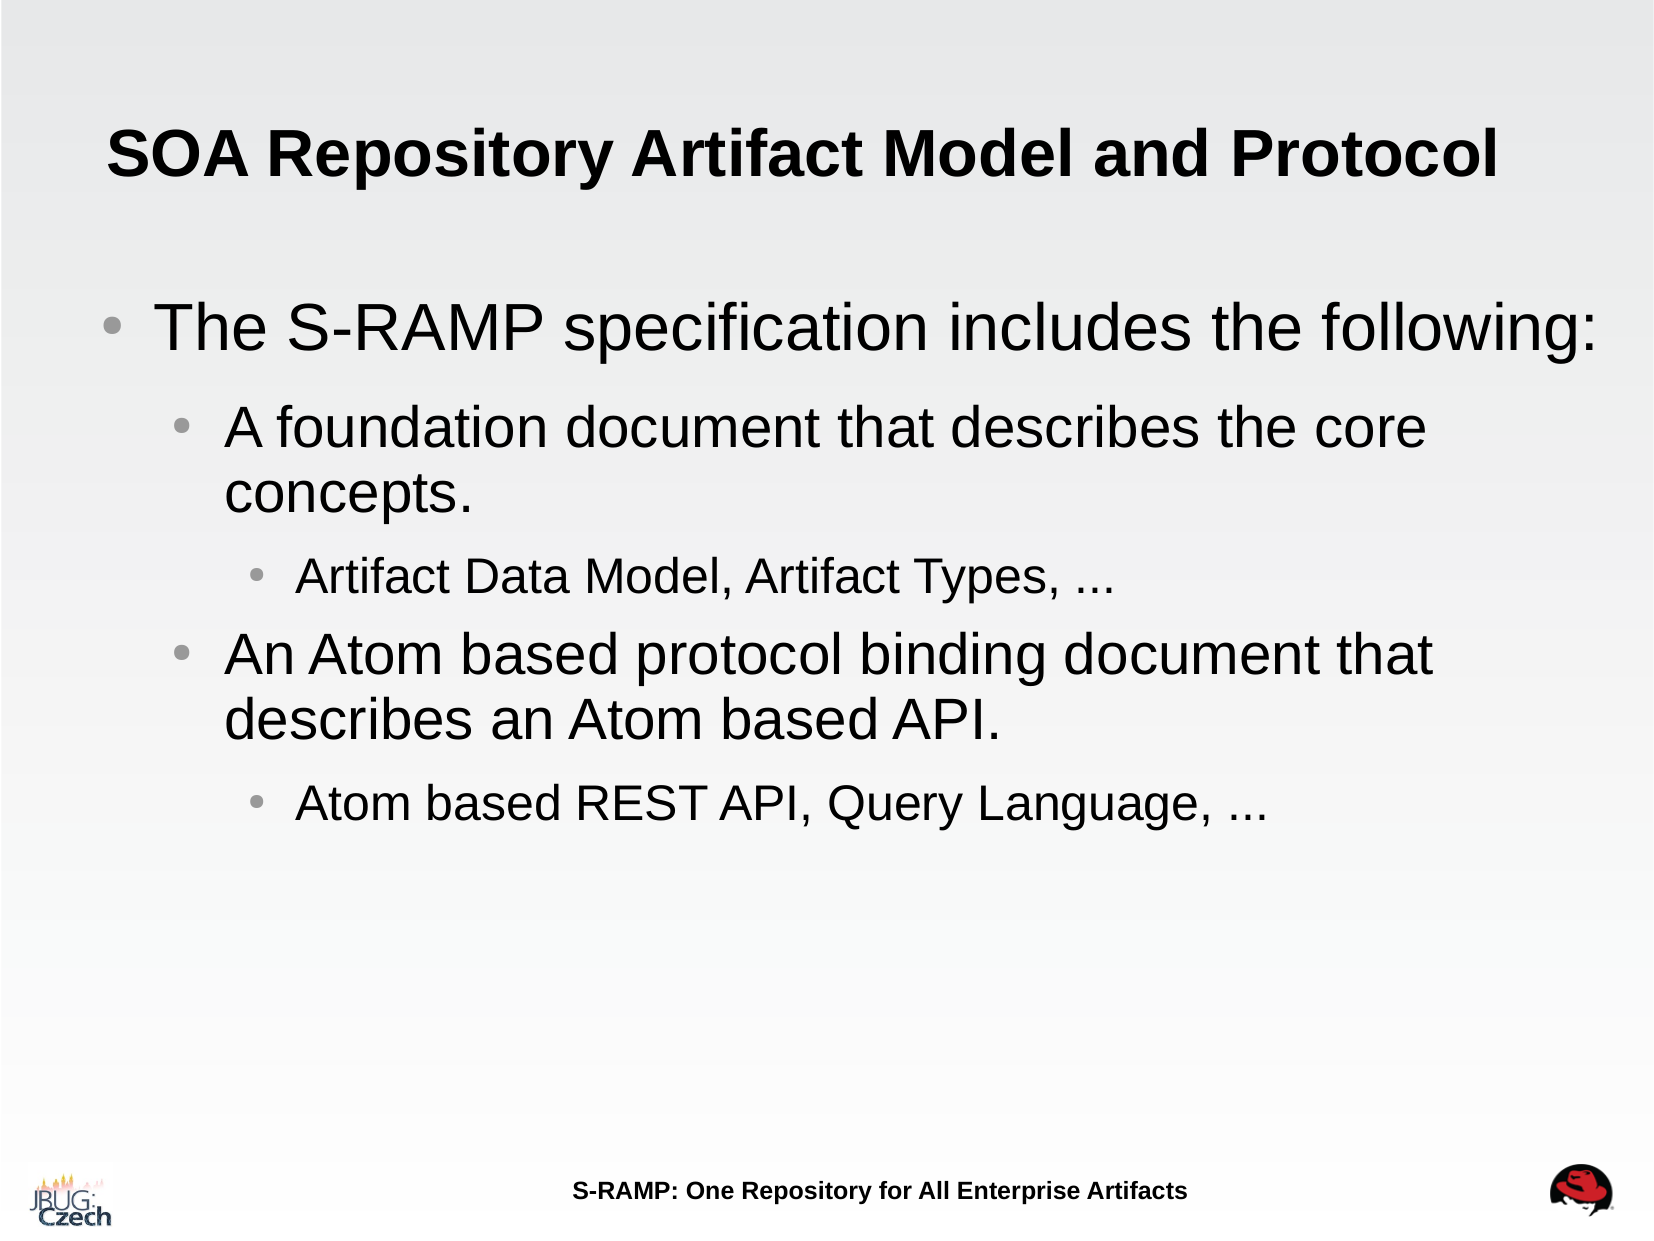

# SOA Repository Artifact Model and Protocol
The S-RAMP specification includes the following:
A foundation document that describes the core concepts.
Artifact Data Model, Artifact Types, ...
An Atom based protocol binding document that describes an Atom based API.
Atom based REST API, Query Language, ...